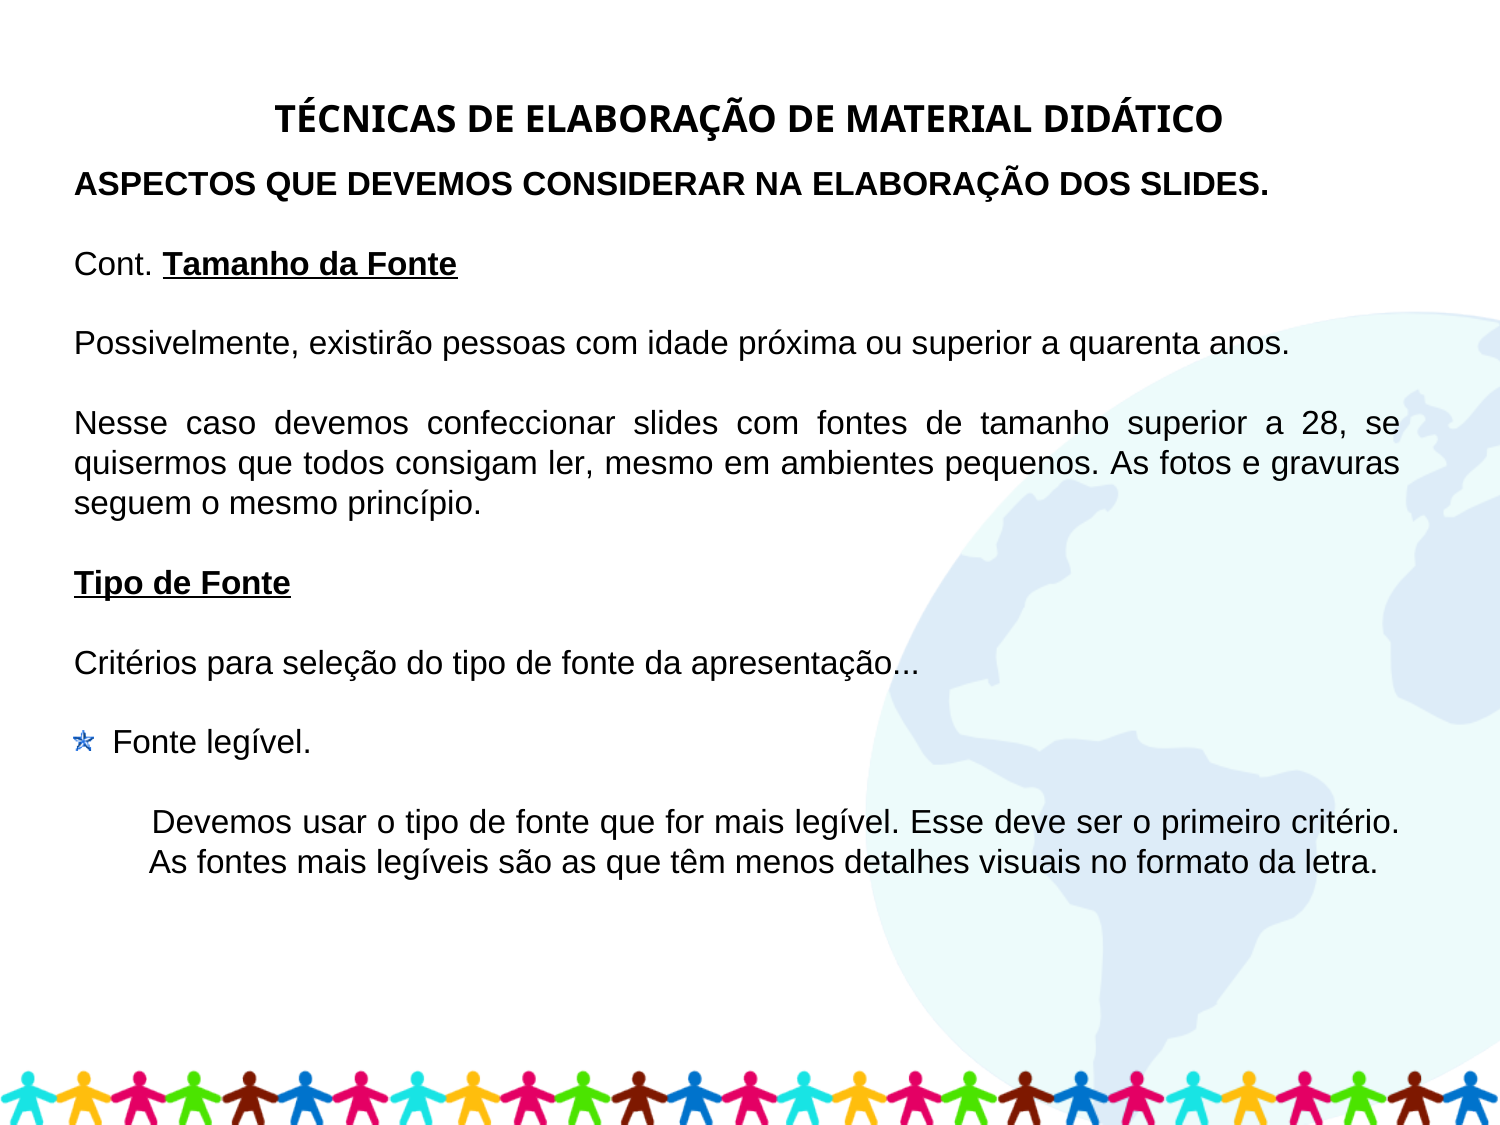

# TÉCNICAS DE ELABORAÇÃO DE MATERIAL DIDÁTICO
ASPECTOS QUE DEVEMOS CONSIDERAR NA ELABORAÇÃO DOS SLIDES.
Cont. Tamanho da Fonte
Possivelmente, existirão pessoas com idade próxima ou superior a quarenta anos.
Nesse caso devemos confeccionar slides com fontes de tamanho superior a 28, se quisermos que todos consigam ler, mesmo em ambientes pequenos. As fotos e gravuras seguem o mesmo princípio.
Tipo de Fonte
Critérios para seleção do tipo de fonte da apresentação...
 Fonte legível.
 Devemos usar o tipo de fonte que for mais legível. Esse deve ser o primeiro critério. As fontes mais legíveis são as que têm menos detalhes visuais no formato da letra.